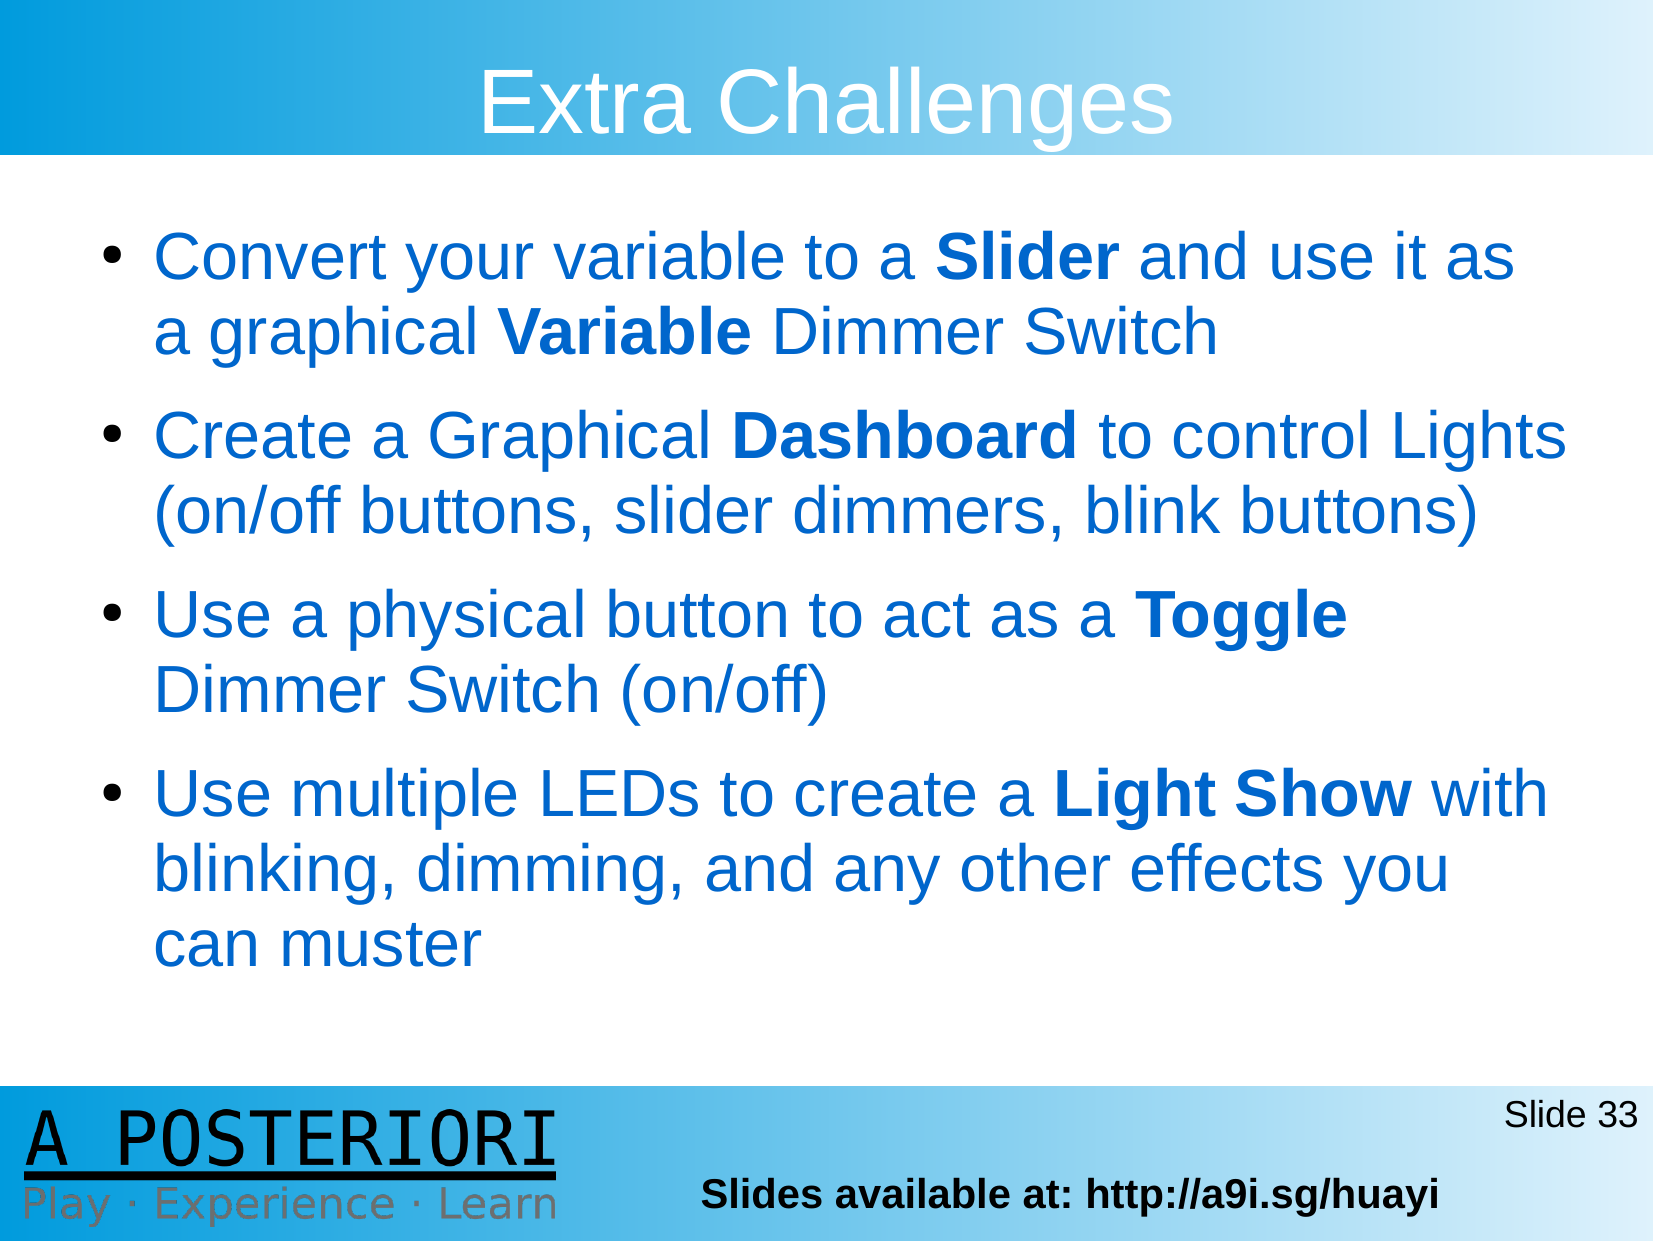

# Extra Challenges
Convert your variable to a Slider and use it as a graphical Variable Dimmer Switch
Create a Graphical Dashboard to control Lights
(on/off buttons, slider dimmers, blink buttons)
Use a physical button to act as a Toggle Dimmer Switch (on/off)
Use multiple LEDs to create a Light Show with blinking, dimming, and any other effects you can muster